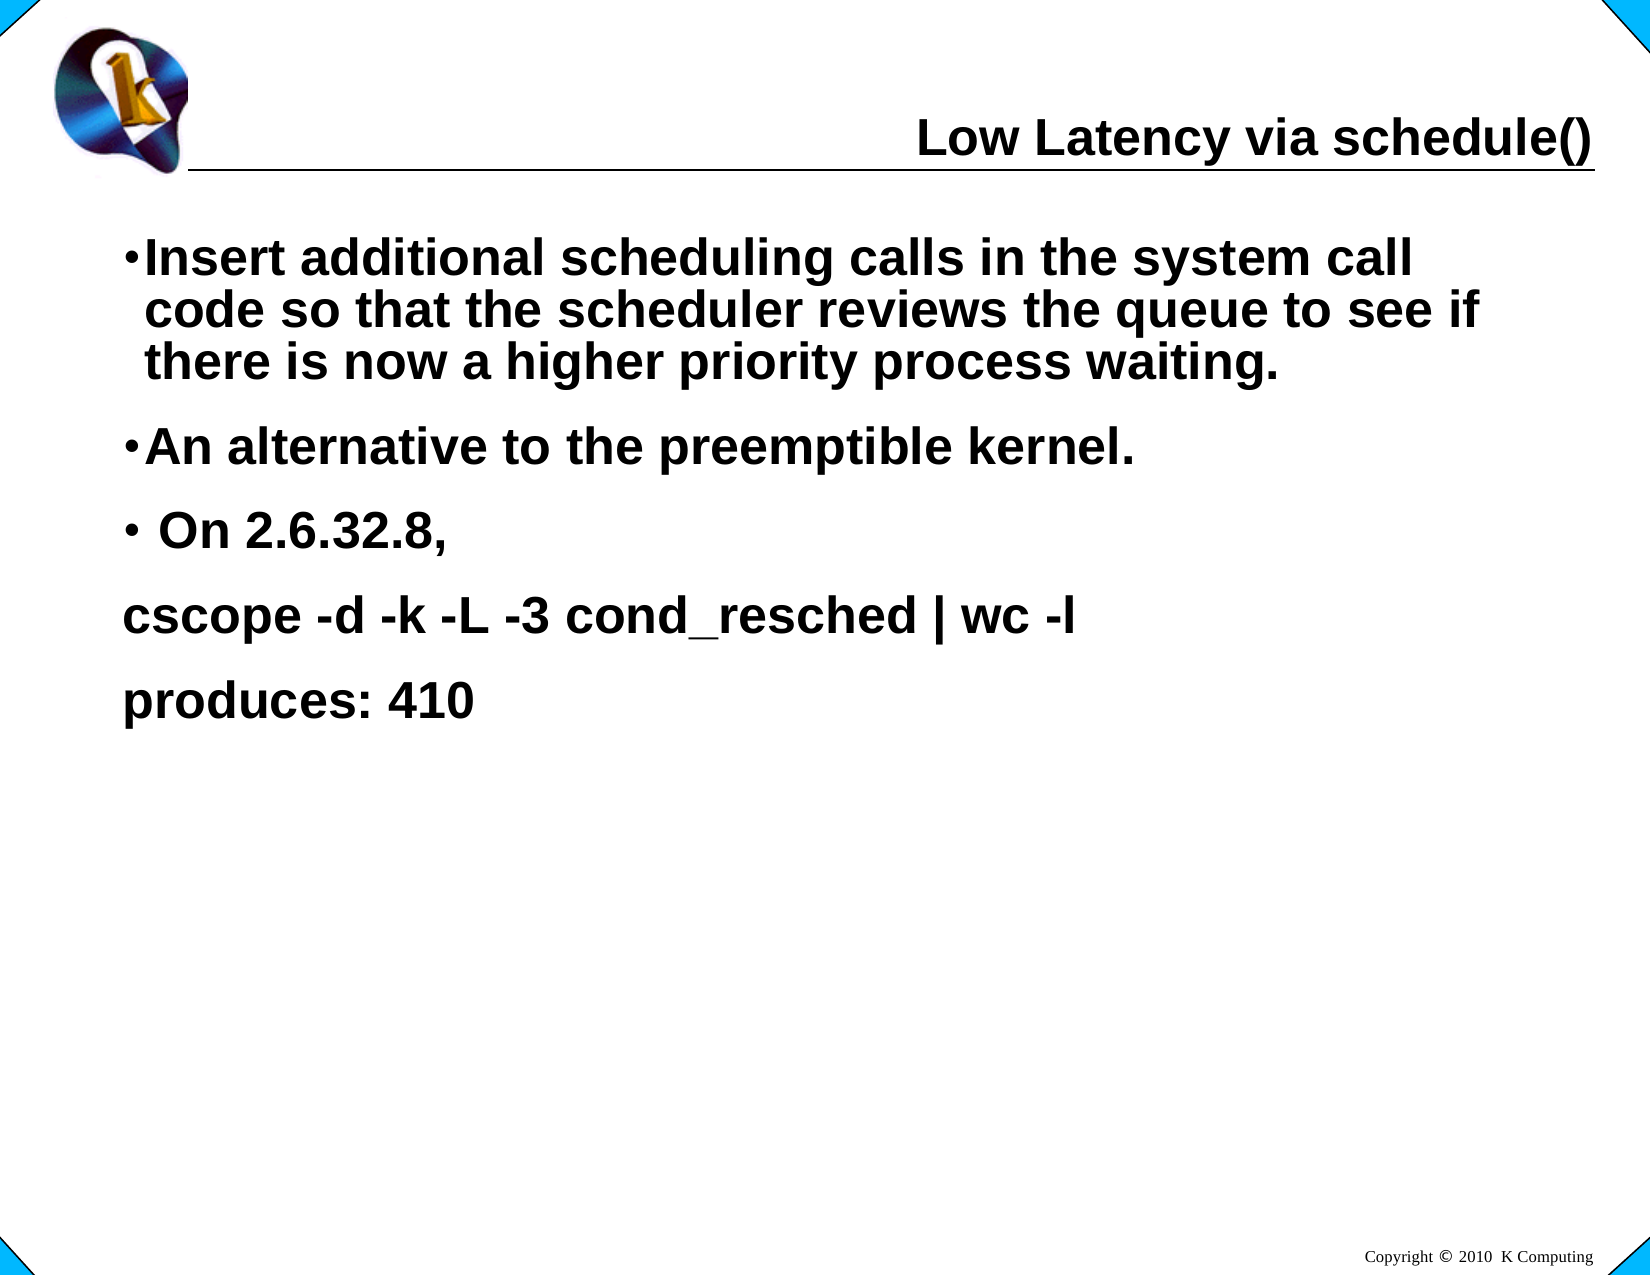

# Low Latency via schedule()
Insert additional scheduling calls in the system call code so that the scheduler reviews the queue to see if there is now a higher priority process waiting.
An alternative to the preemptible kernel.
 On 2.6.32.8,
cscope -d -k -L -3 cond_resched | wc -l
produces: 410